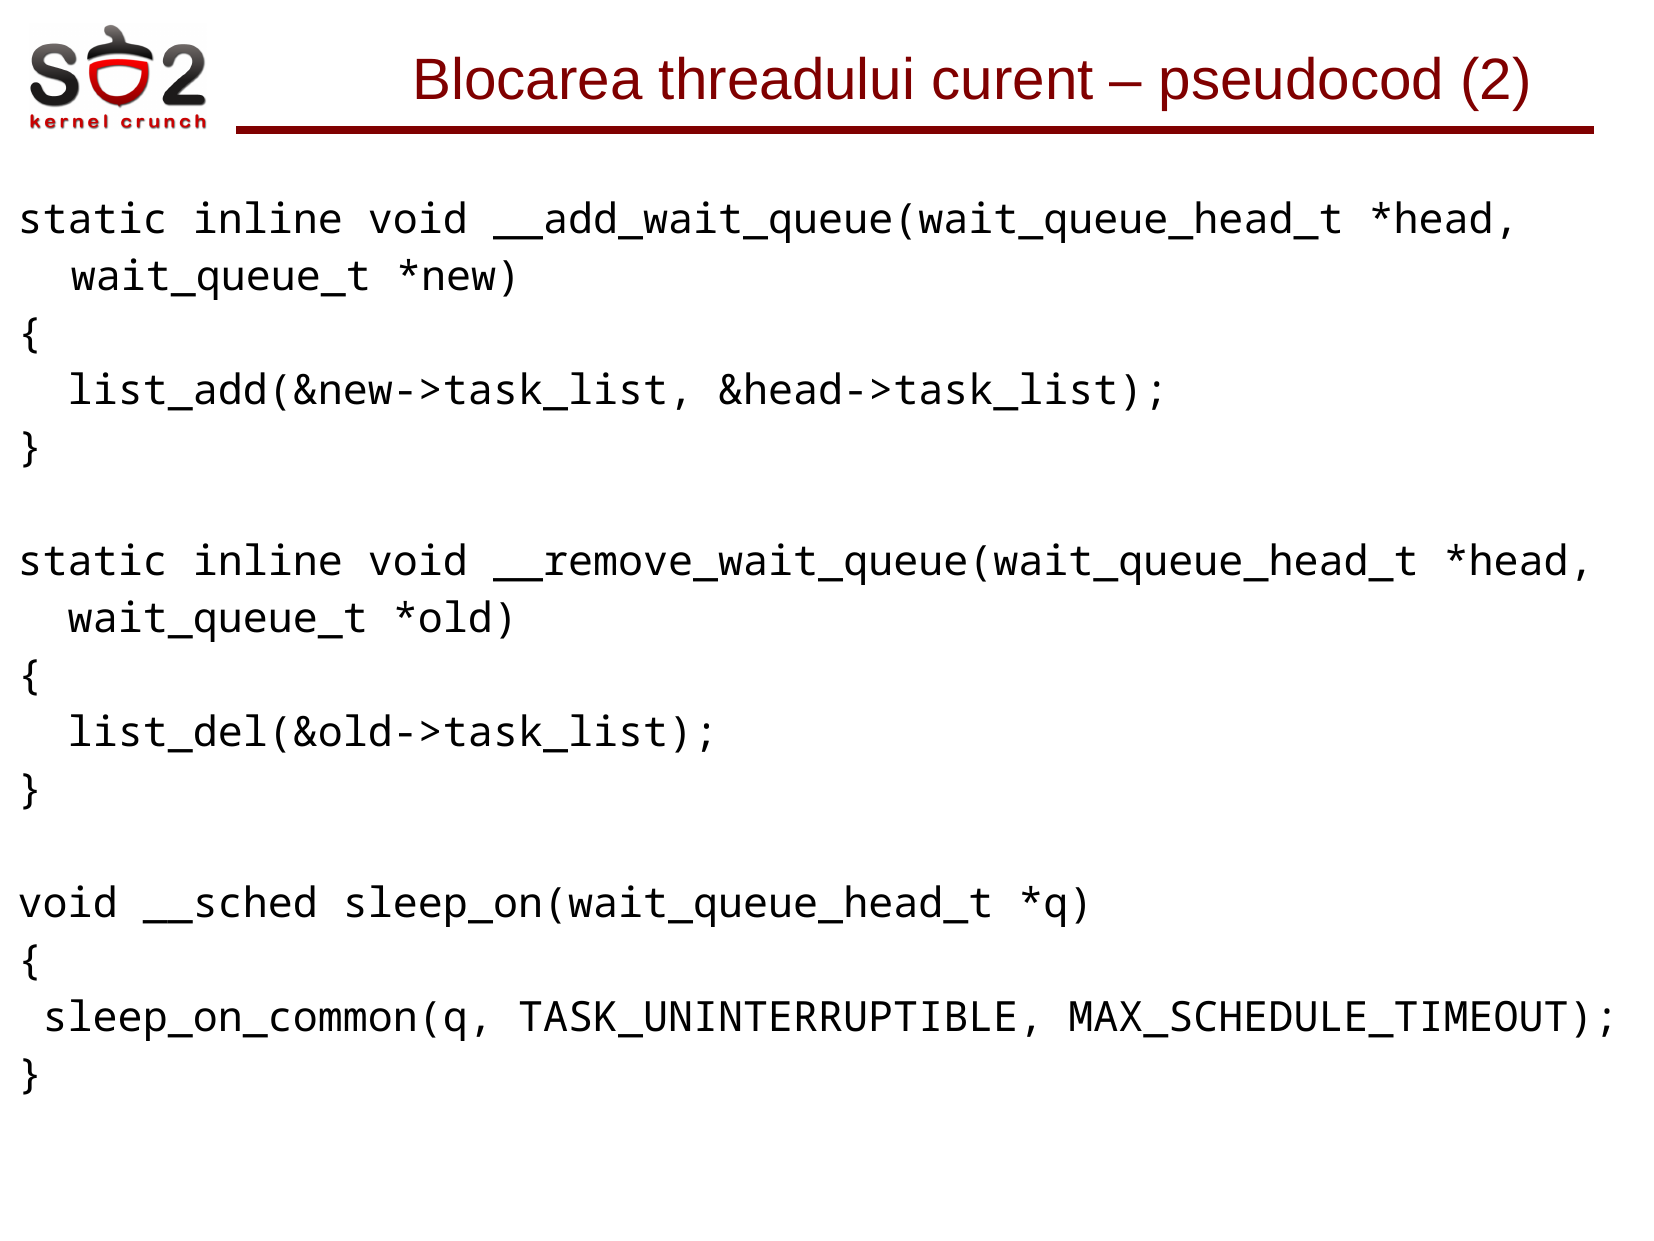

# Blocarea threadului curent – pseudocod (2)
static inline void __add_wait_queue(wait_queue_head_t *head, wait_queue_t *new)
{
 list_add(&new->task_list, &head->task_list);
}
static inline void __remove_wait_queue(wait_queue_head_t *head,
 wait_queue_t *old)
{
 list_del(&old->task_list);
}
void __sched sleep_on(wait_queue_head_t *q)
{
 sleep_on_common(q, TASK_UNINTERRUPTIBLE, MAX_SCHEDULE_TIMEOUT);
}